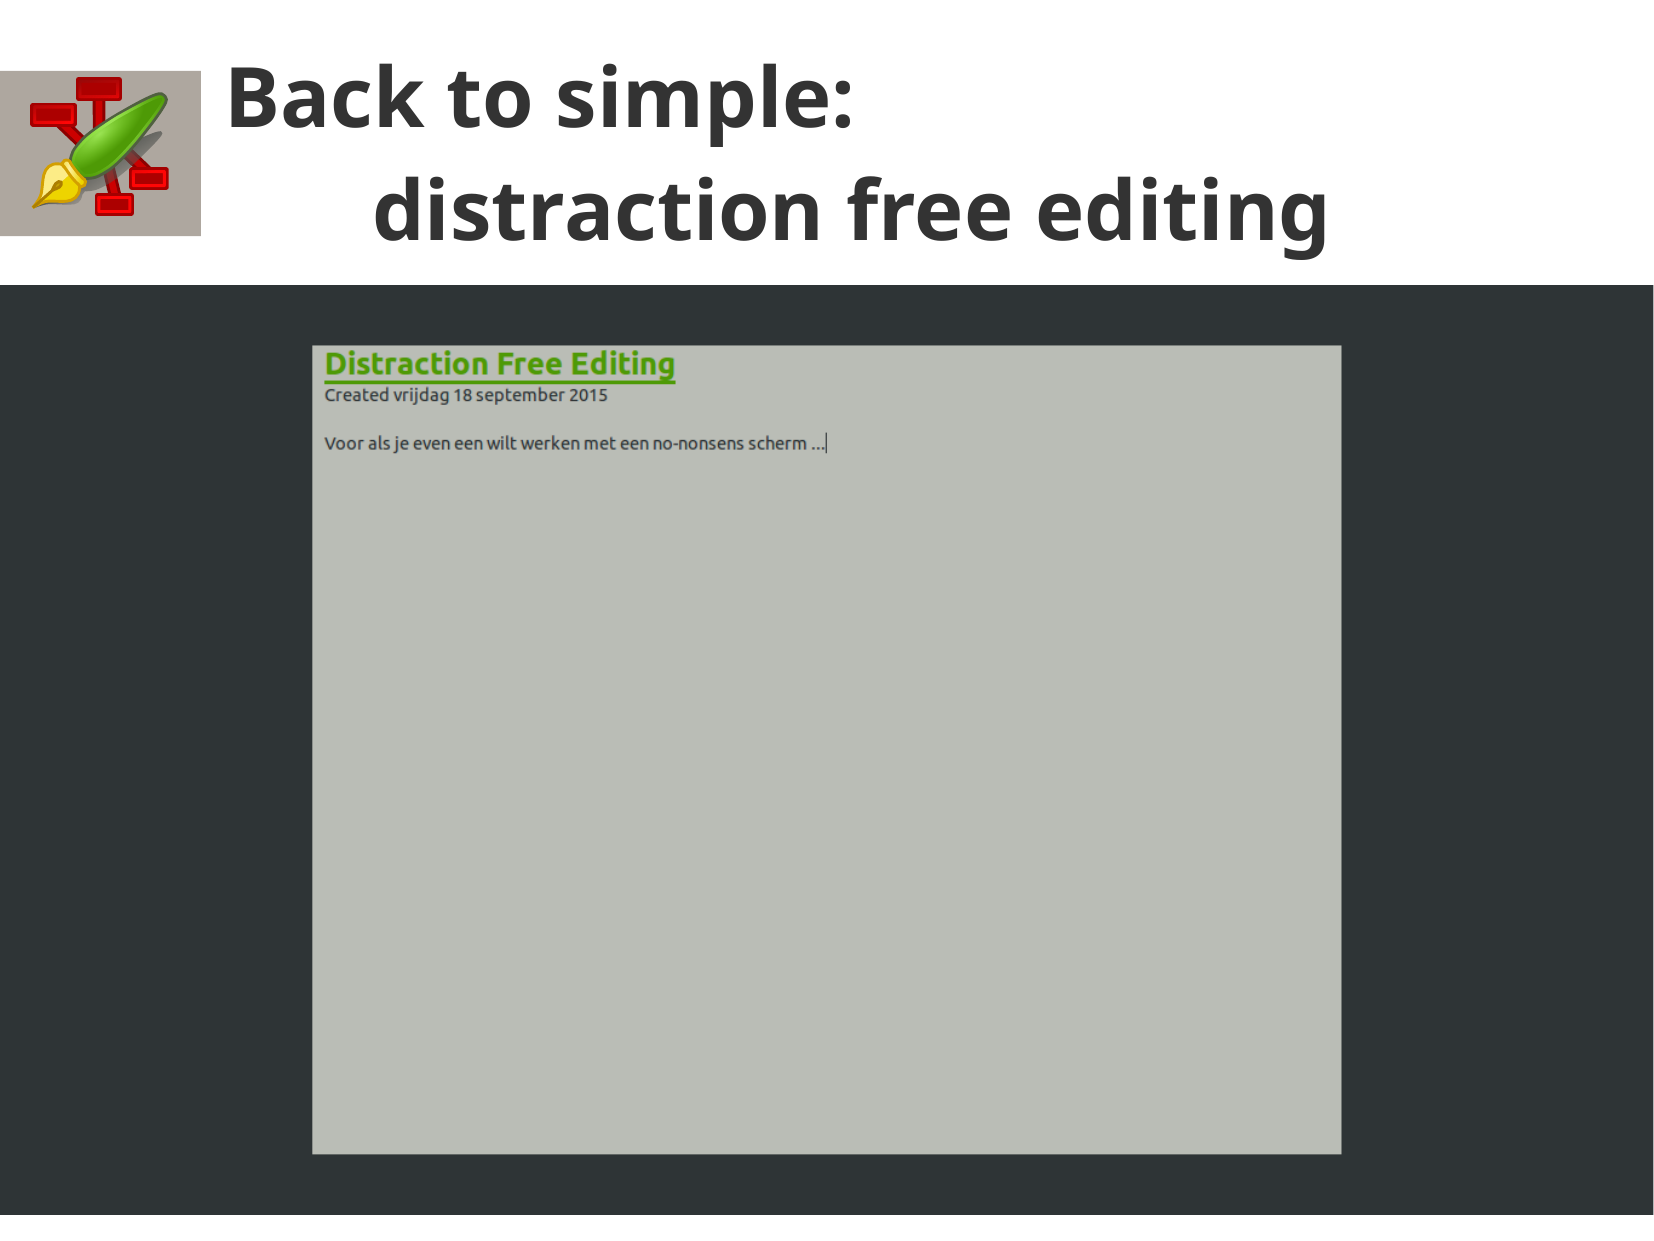

# Back to simple: distraction free editing
18